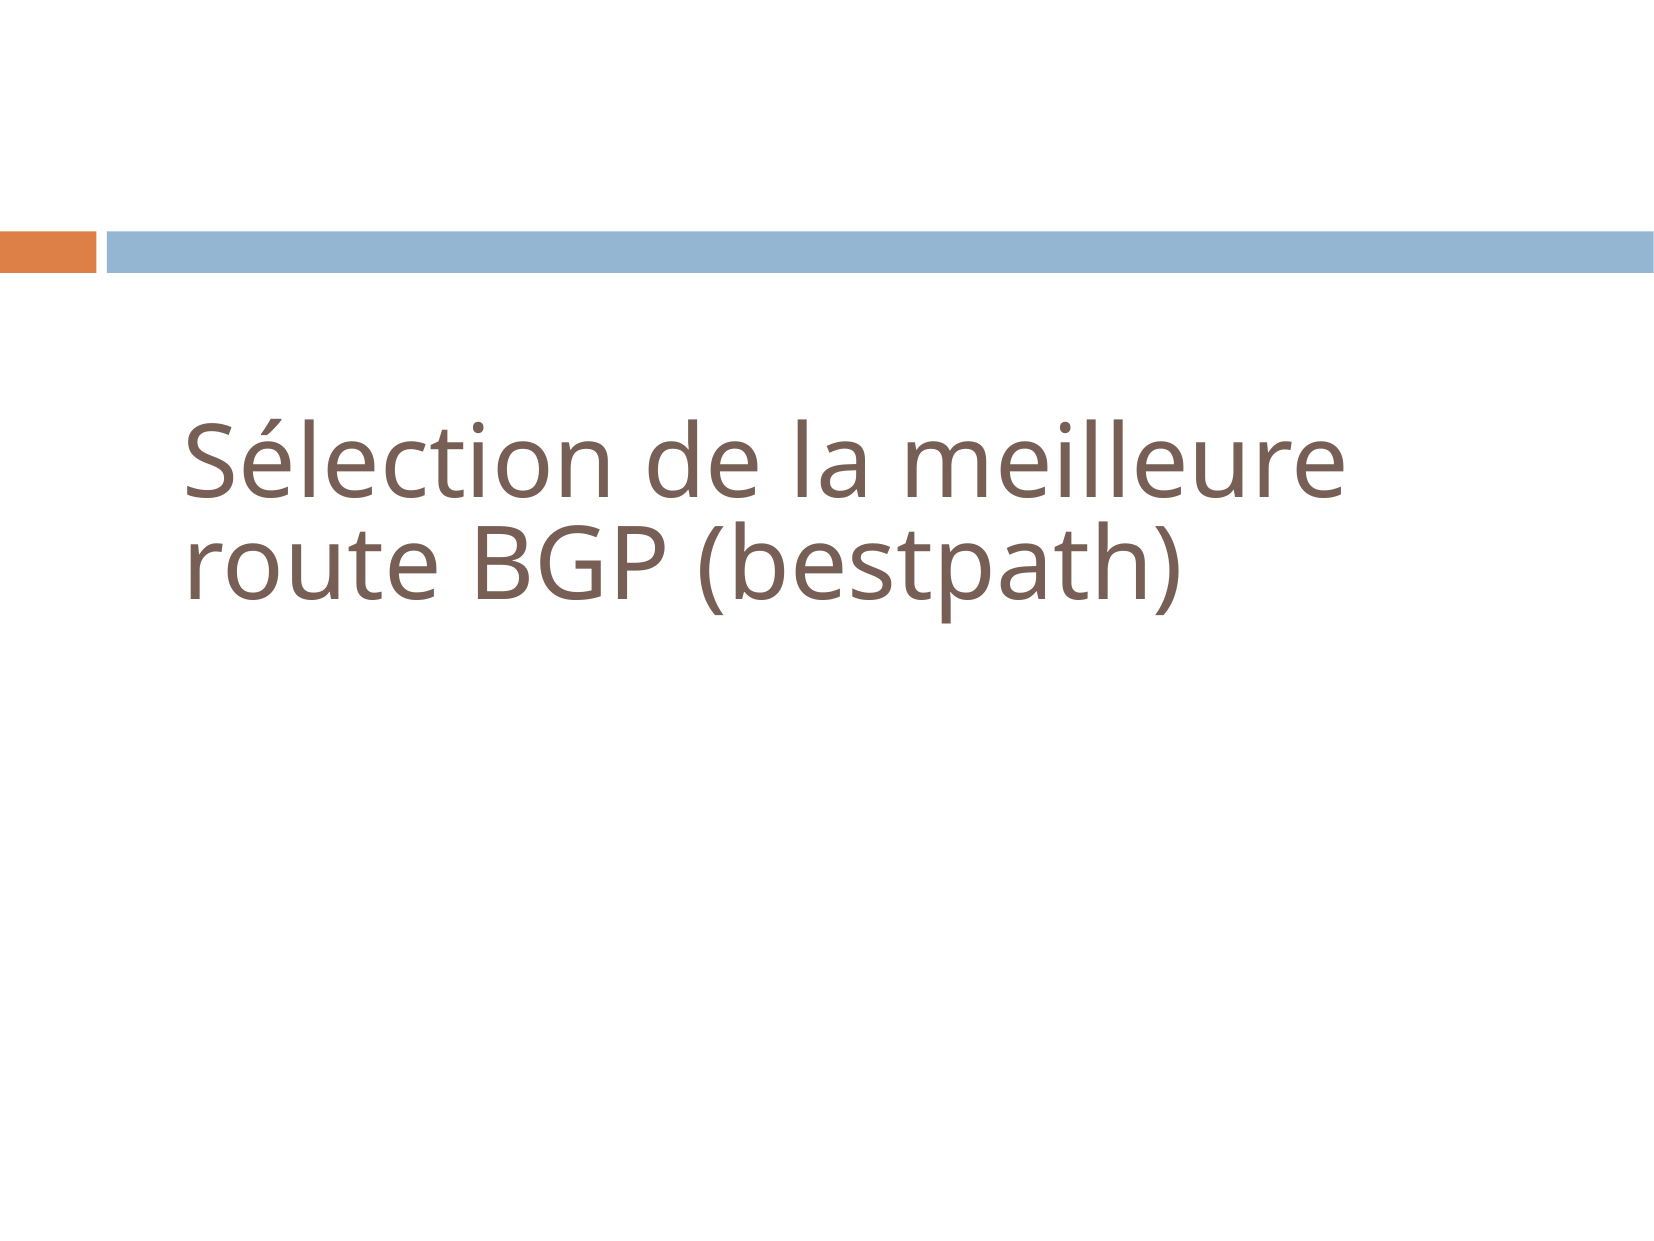

# Sélection de la meilleure route BGP (bestpath)